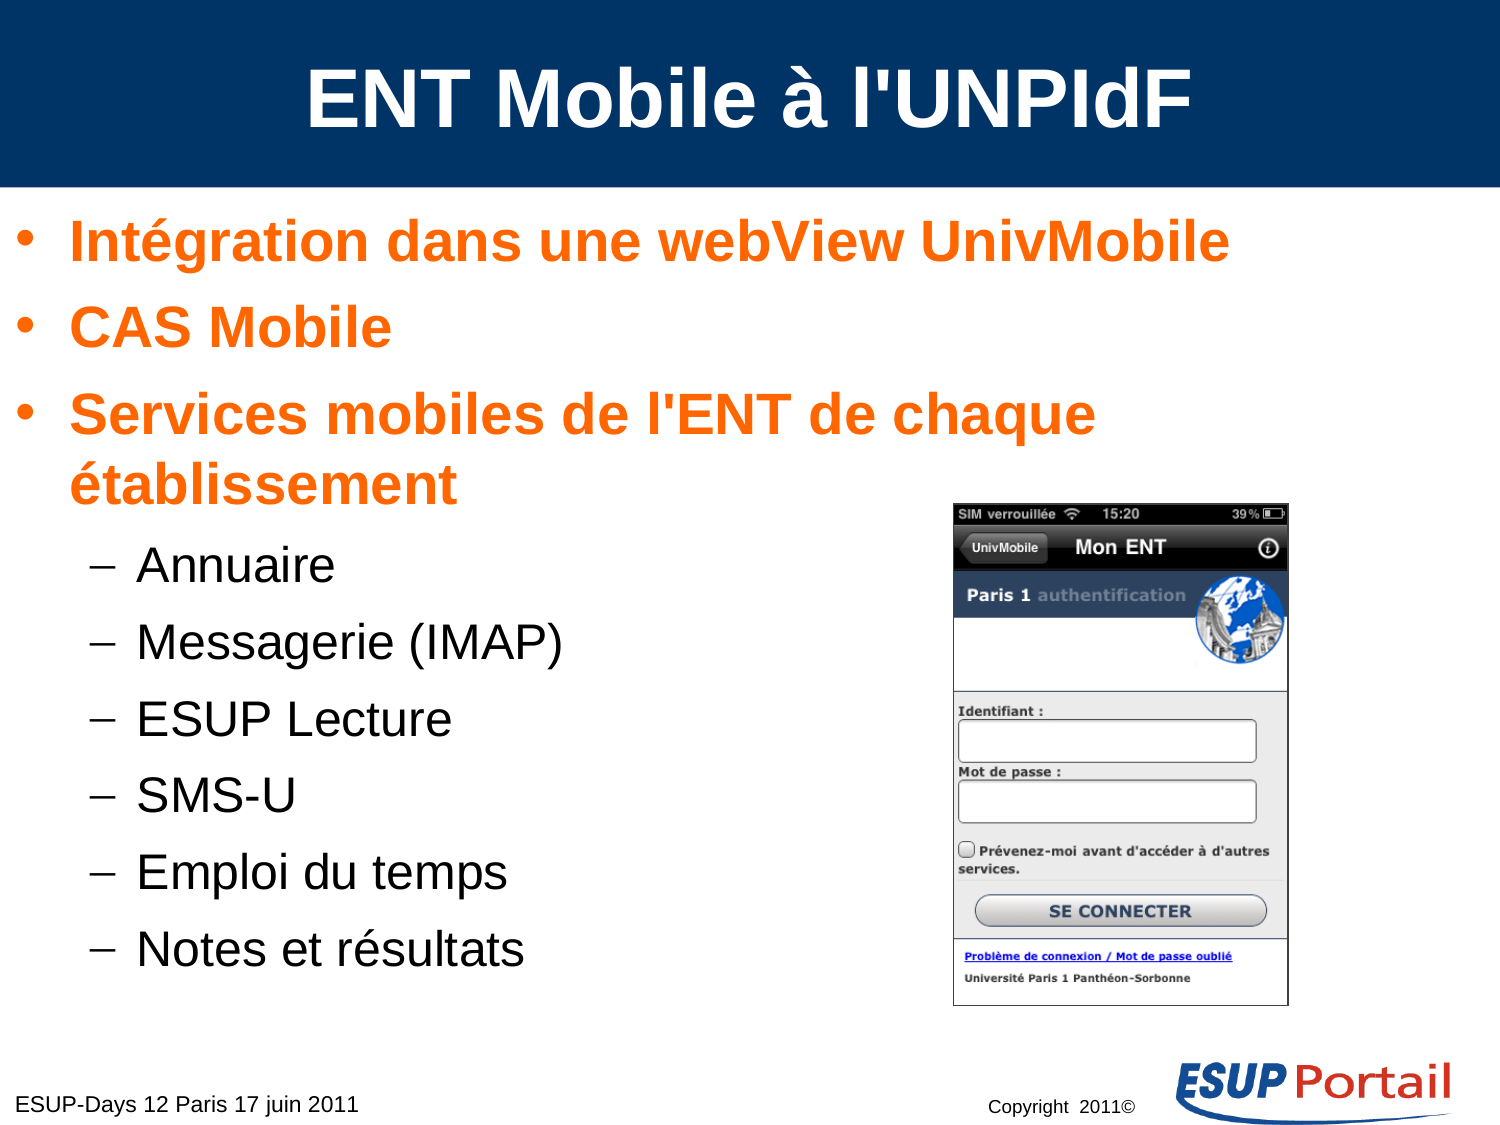

ENT Mobile à l'UNPIdF
Intégration dans une webView UnivMobile
CAS Mobile
Services mobiles de l'ENT de chaque établissement
Annuaire
Messagerie (IMAP)
ESUP Lecture
SMS-U
Emploi du temps
Notes et résultats
ESUP-Days 12 Paris 17 juin 2011